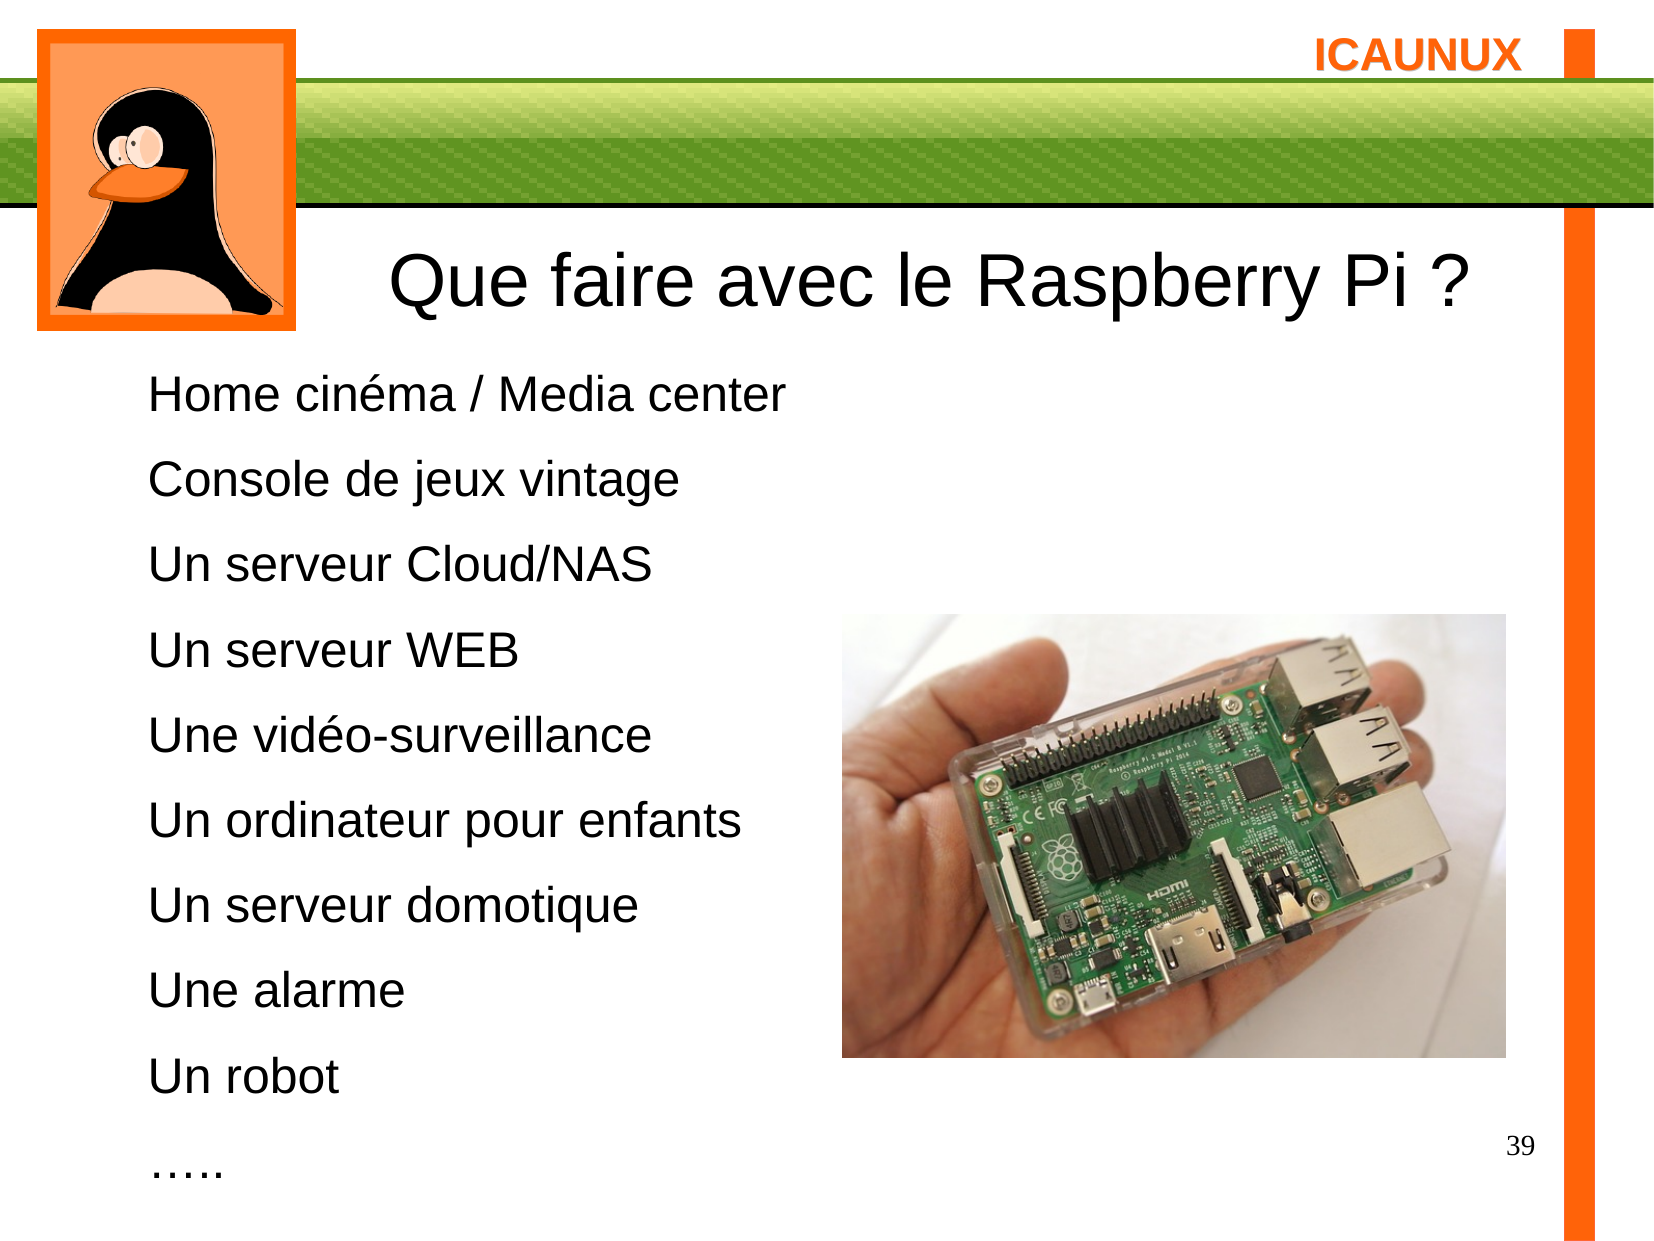

# Que faire avec le Raspberry Pi ?
Home cinéma / Media center
Console de jeux vintage
Un serveur Cloud/NAS
Un serveur WEB
Une vidéo-surveillance
Un ordinateur pour enfants
Un serveur domotique
Une alarme
Un robot
…..
39